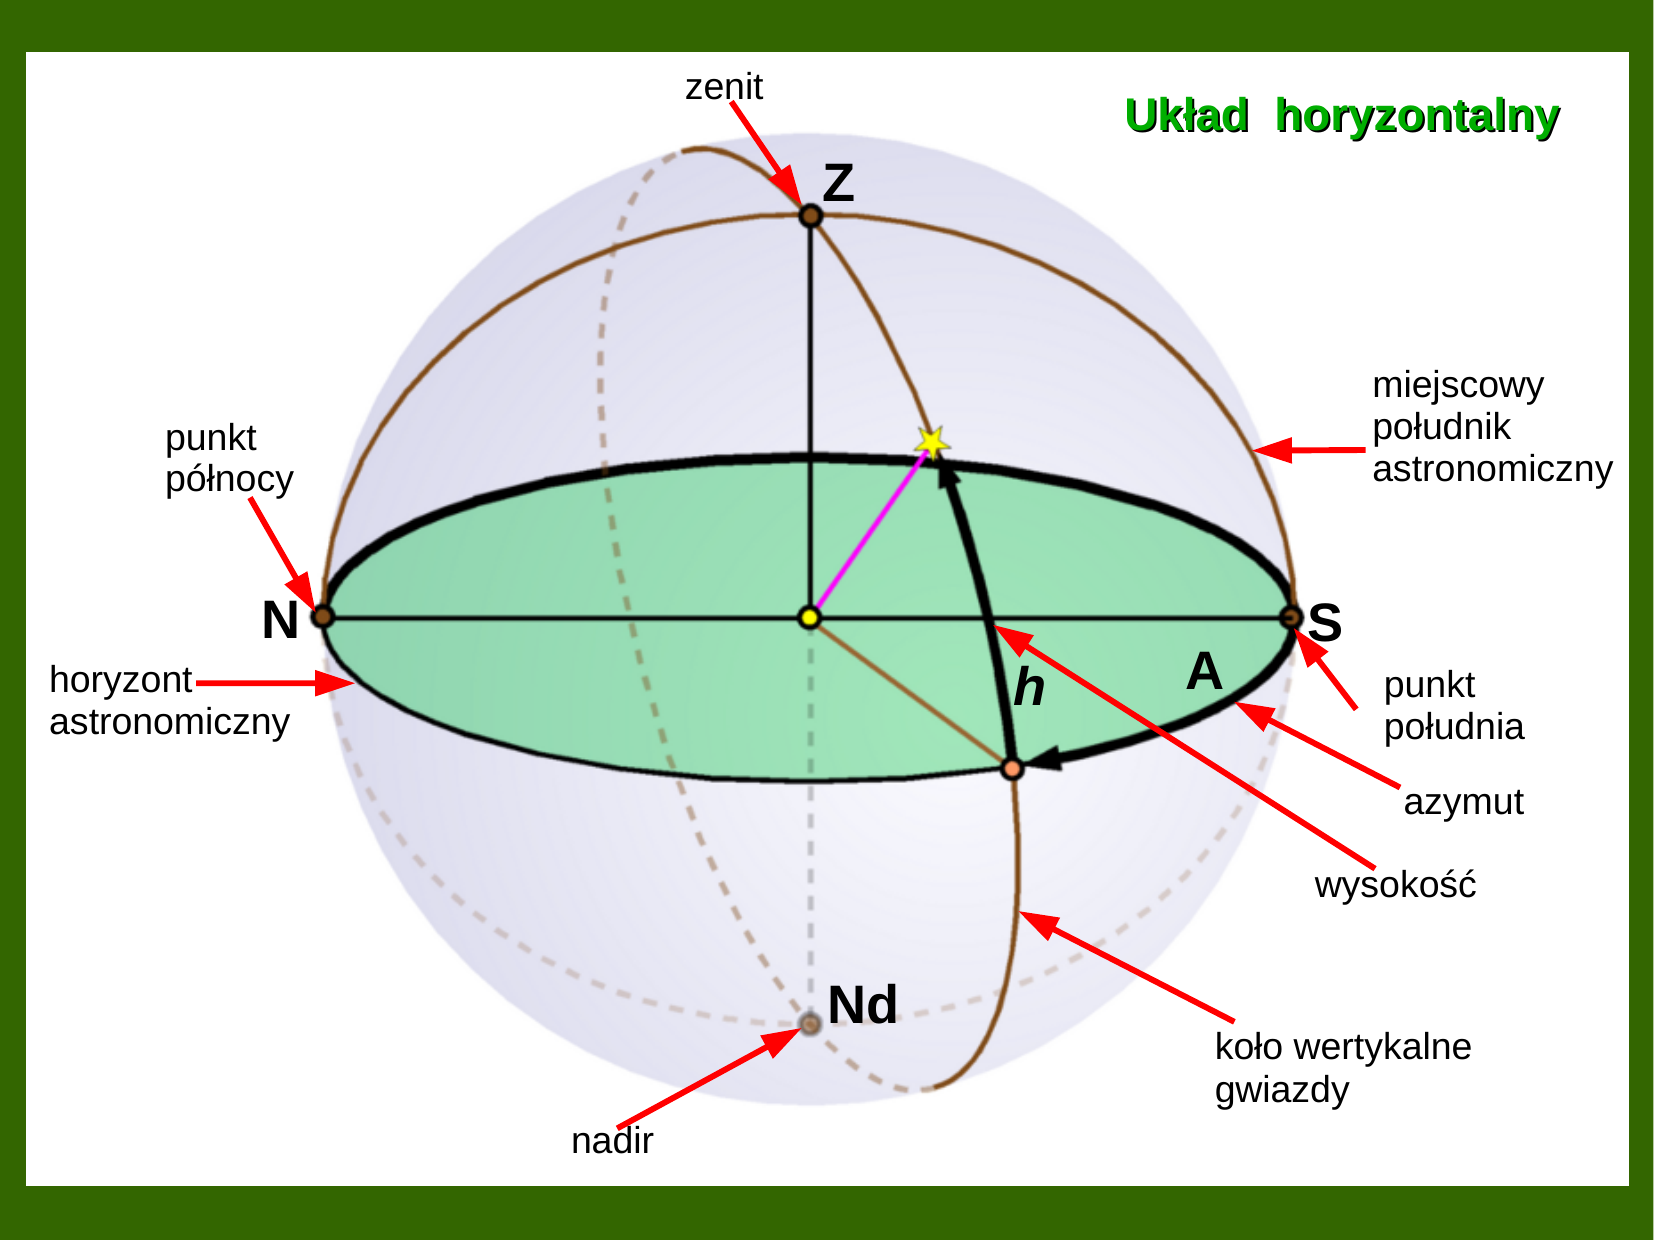

zenit
Układ horyzontalny
Z
miejscowy
południk
astronomiczny
punkt
północy
N
S
A
h
horyzont
astronomiczny
punkt
południa
azymut
wysokość
Nd
koło wertykalne
gwiazdy
nadir